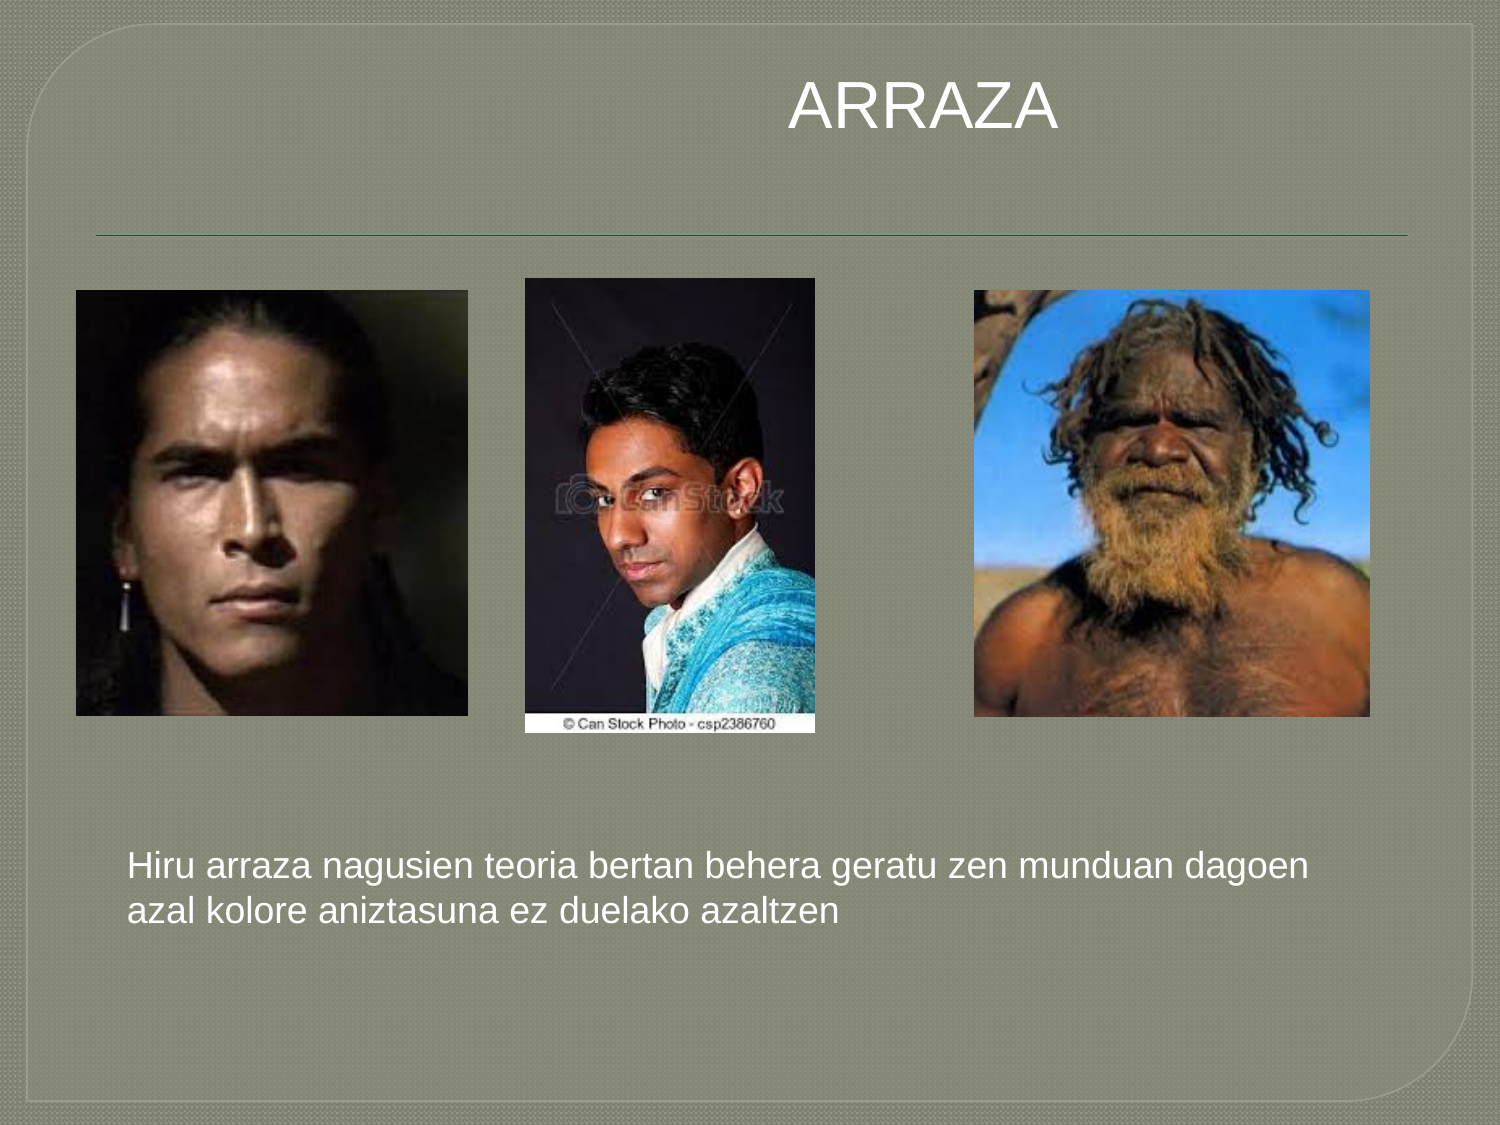

ARRAZA
Hiru arraza nagusien teoria bertan behera geratu zen munduan dagoen azal kolore aniztasuna ez duelako azaltzen